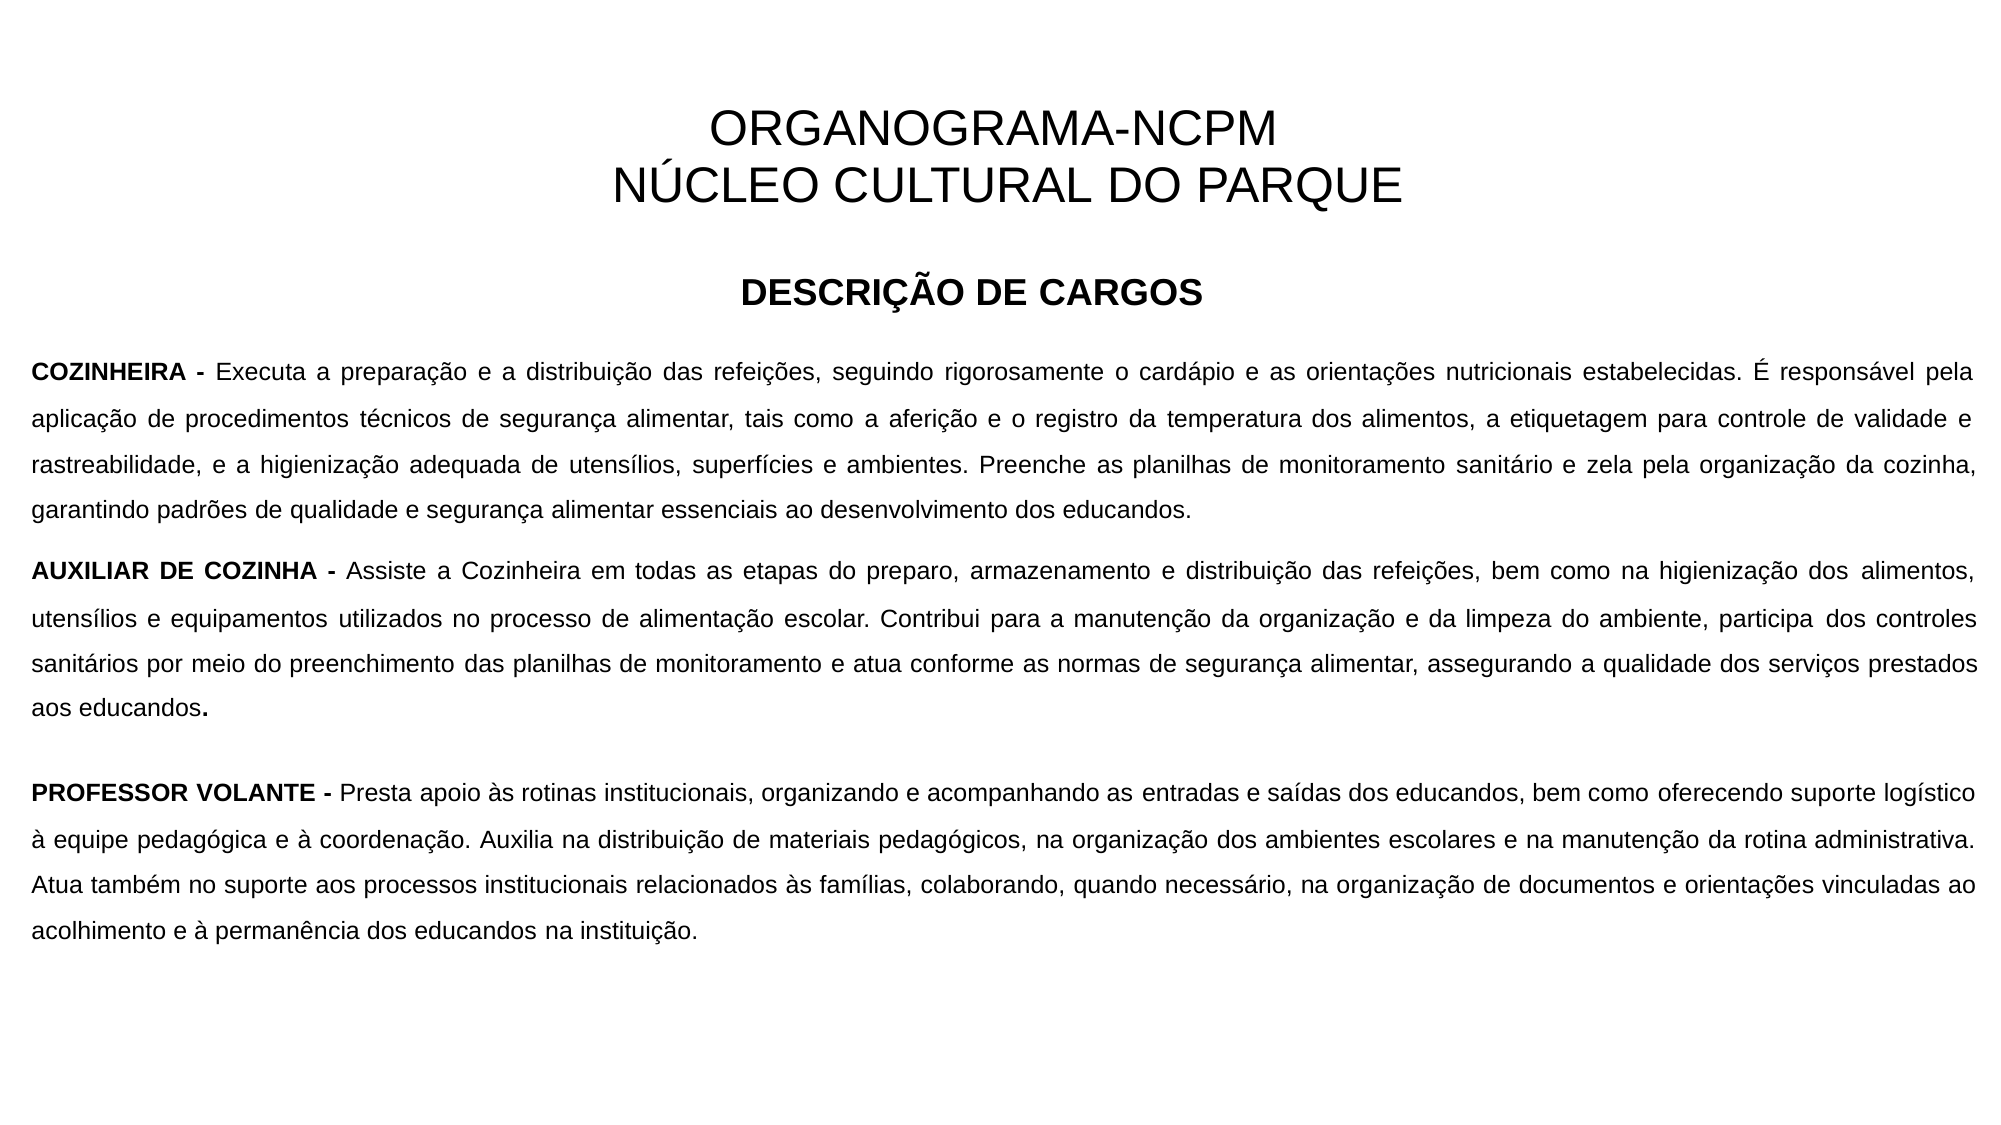

ORGANOGRAMA-NCPM
NÚCLEO CULTURAL DO PARQUE
DESCRIÇÃO DE CARGOS
COZINHEIRA - Executa a preparação e a distribuição das refeições, seguindo rigorosamente o cardápio e as orientações nutricionais estabelecidas. É responsável pela
aplicação de procedimentos técnicos de segurança alimentar, tais como a aferição e o registro da temperatura dos alimentos, a etiquetagem para controle de validade e
rastreabilidade, e a higienização adequada de utensílios, superfícies e ambientes. Preenche as planilhas de monitoramento sanitário e zela pela organização da cozinha,
garantindo padrões de qualidade e segurança alimentar essenciais ao desenvolvimento dos educandos.
AUXILIAR DE COZINHA - Assiste a Cozinheira em todas as etapas do preparo, armazenamento e distribuição das refeições, bem como na higienização dos alimentos,
utensílios e equipamentos utilizados no processo de alimentação escolar. Contribui para a manutenção da organização e da limpeza do ambiente, participa dos controles
sanitários por meio do preenchimento das planilhas de monitoramento e atua conforme as normas de segurança alimentar, assegurando a qualidade dos serviços prestados
aos educandos.
PROFESSOR VOLANTE - Presta apoio às rotinas institucionais, organizando e acompanhando as entradas e saídas dos educandos, bem como oferecendo suporte logístico
à equipe pedagógica e à coordenação. Auxilia na distribuição de materiais pedagógicos, na organização dos ambientes escolares e na manutenção da rotina administrativa.
Atua também no suporte aos processos institucionais relacionados às famílias, colaborando, quando necessário, na organização de documentos e orientações vinculadas ao
acolhimento e à permanência dos educandos na instituição.